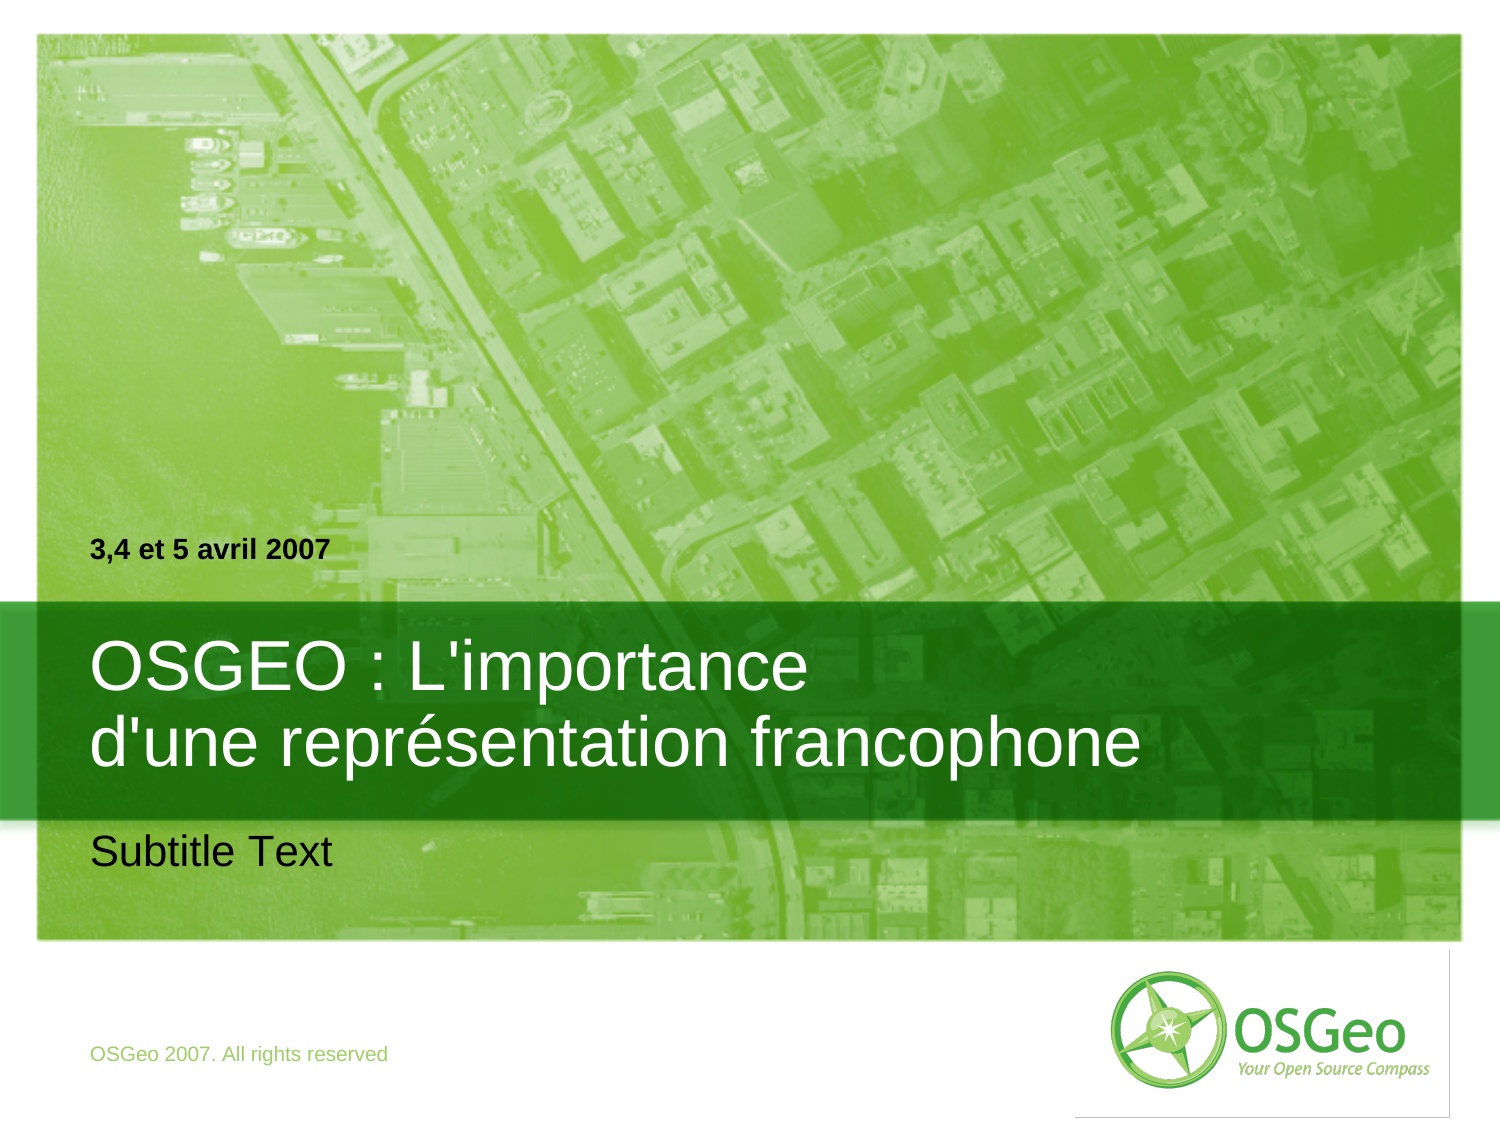

3,4 et 5 avril 2007
OSGEO : L'importance
d'une représentation francophone
Subtitle Text
OSGeo 2007. All rights reserved